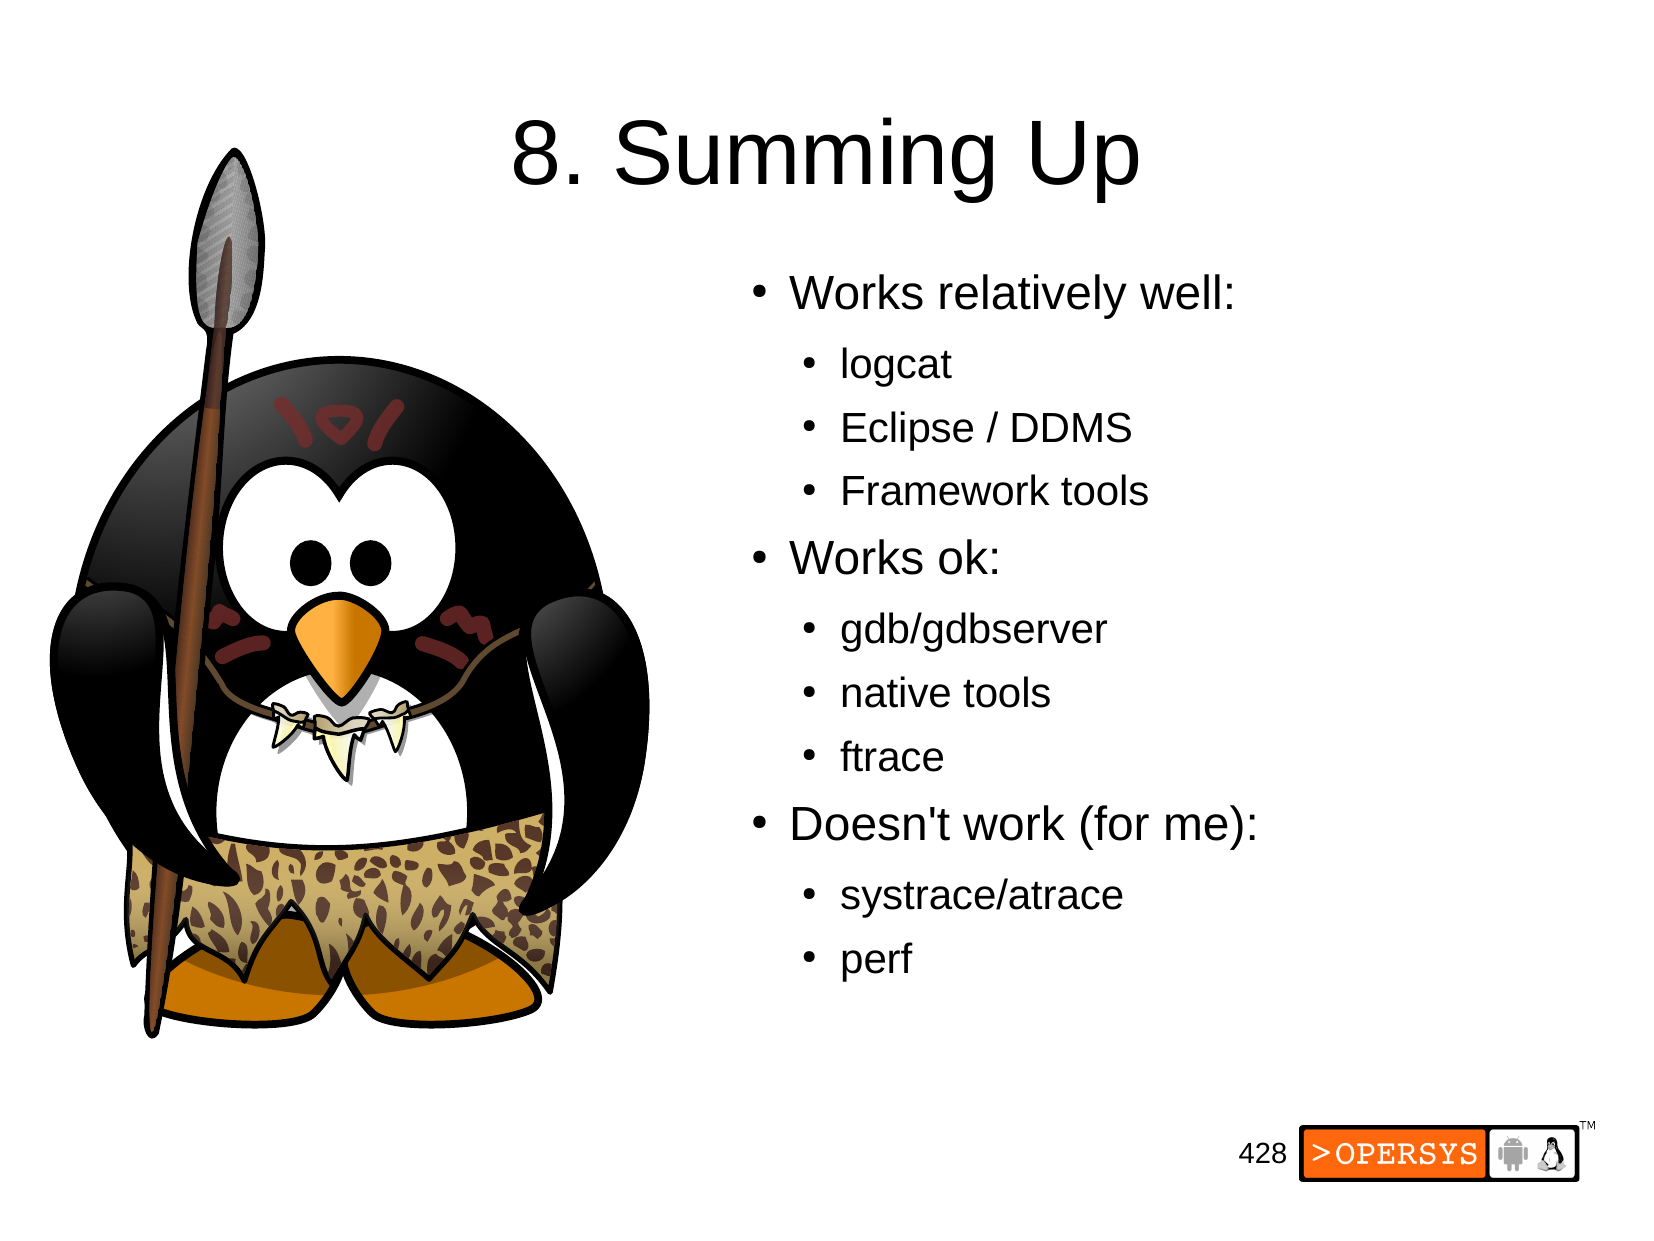

8. Summing Up
# Works relatively well:
logcat
Eclipse / DDMS
Framework tools
Works ok:
gdb/gdbserver
native tools
ftrace
Doesn't work (for me):
systrace/atrace
perf